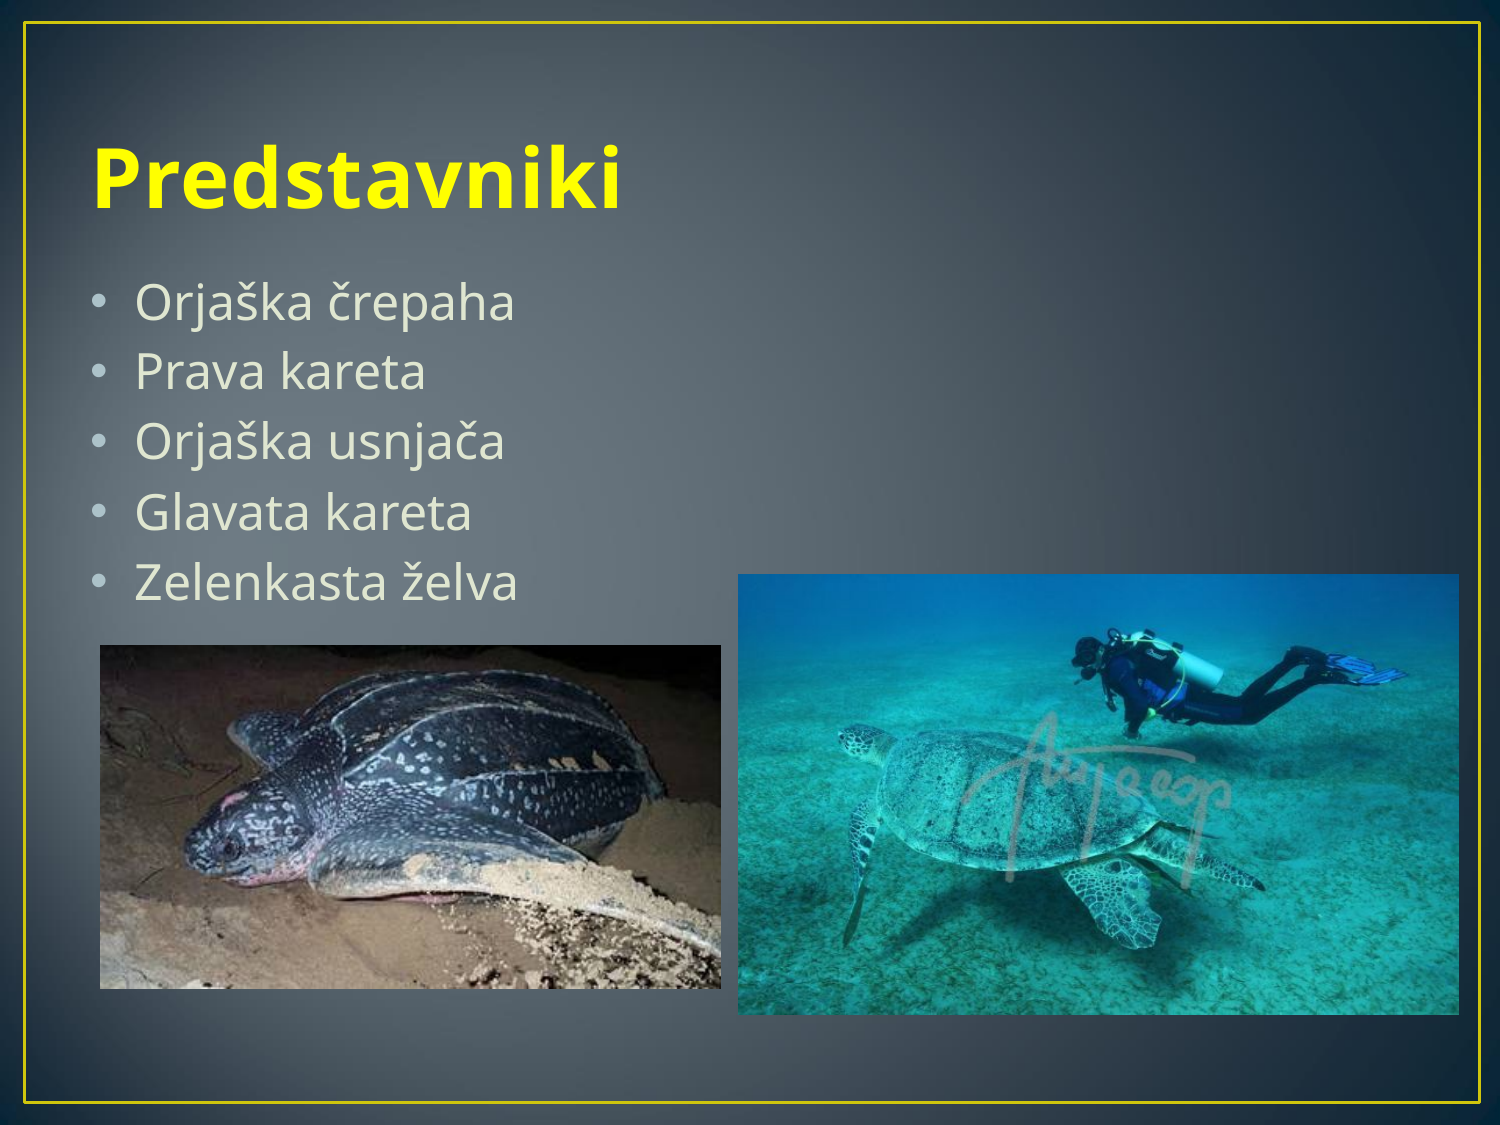

# Predstavniki
Orjaška črepaha
Prava kareta
Orjaška usnjača
Glavata kareta
Zelenkasta želva